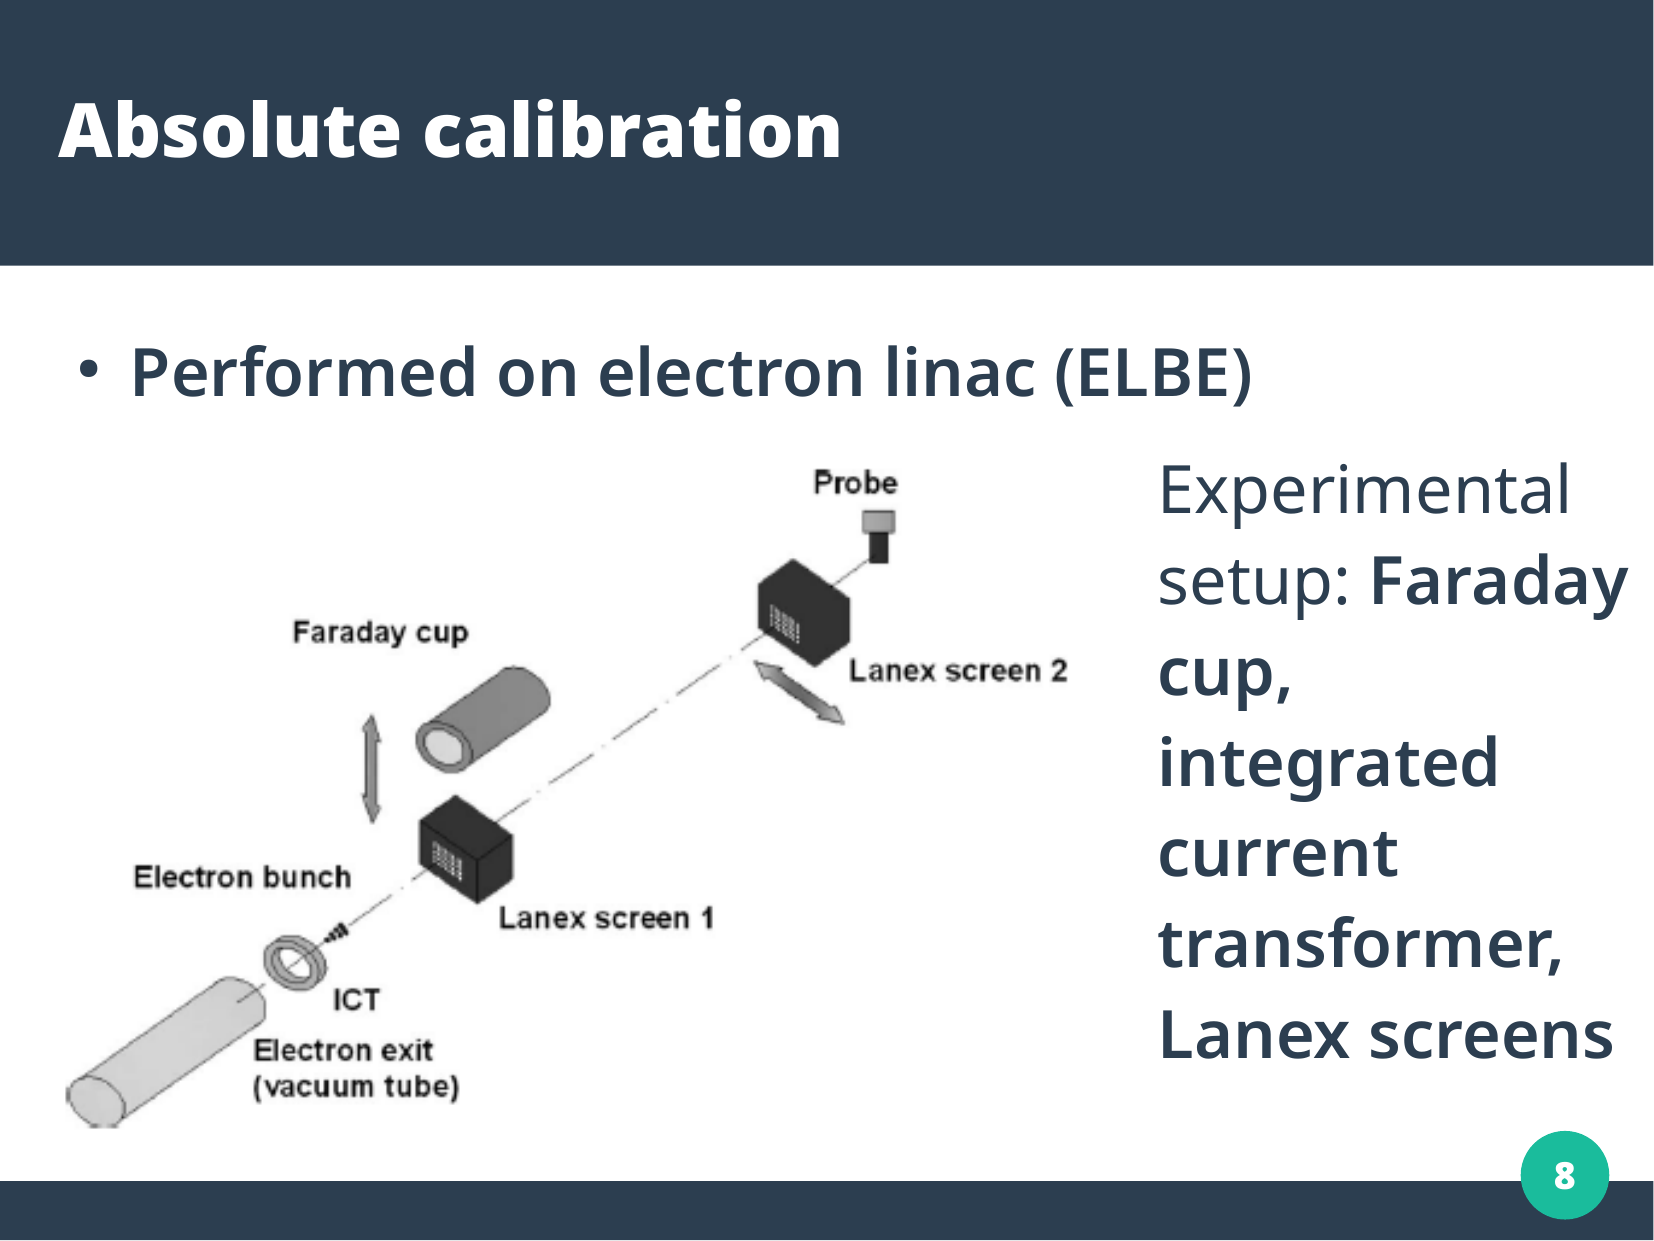

# Absolute calibration
Performed on electron linac (ELBE)
Experimental setup: Faraday cup, integrated current transformer, Lanex screens
8